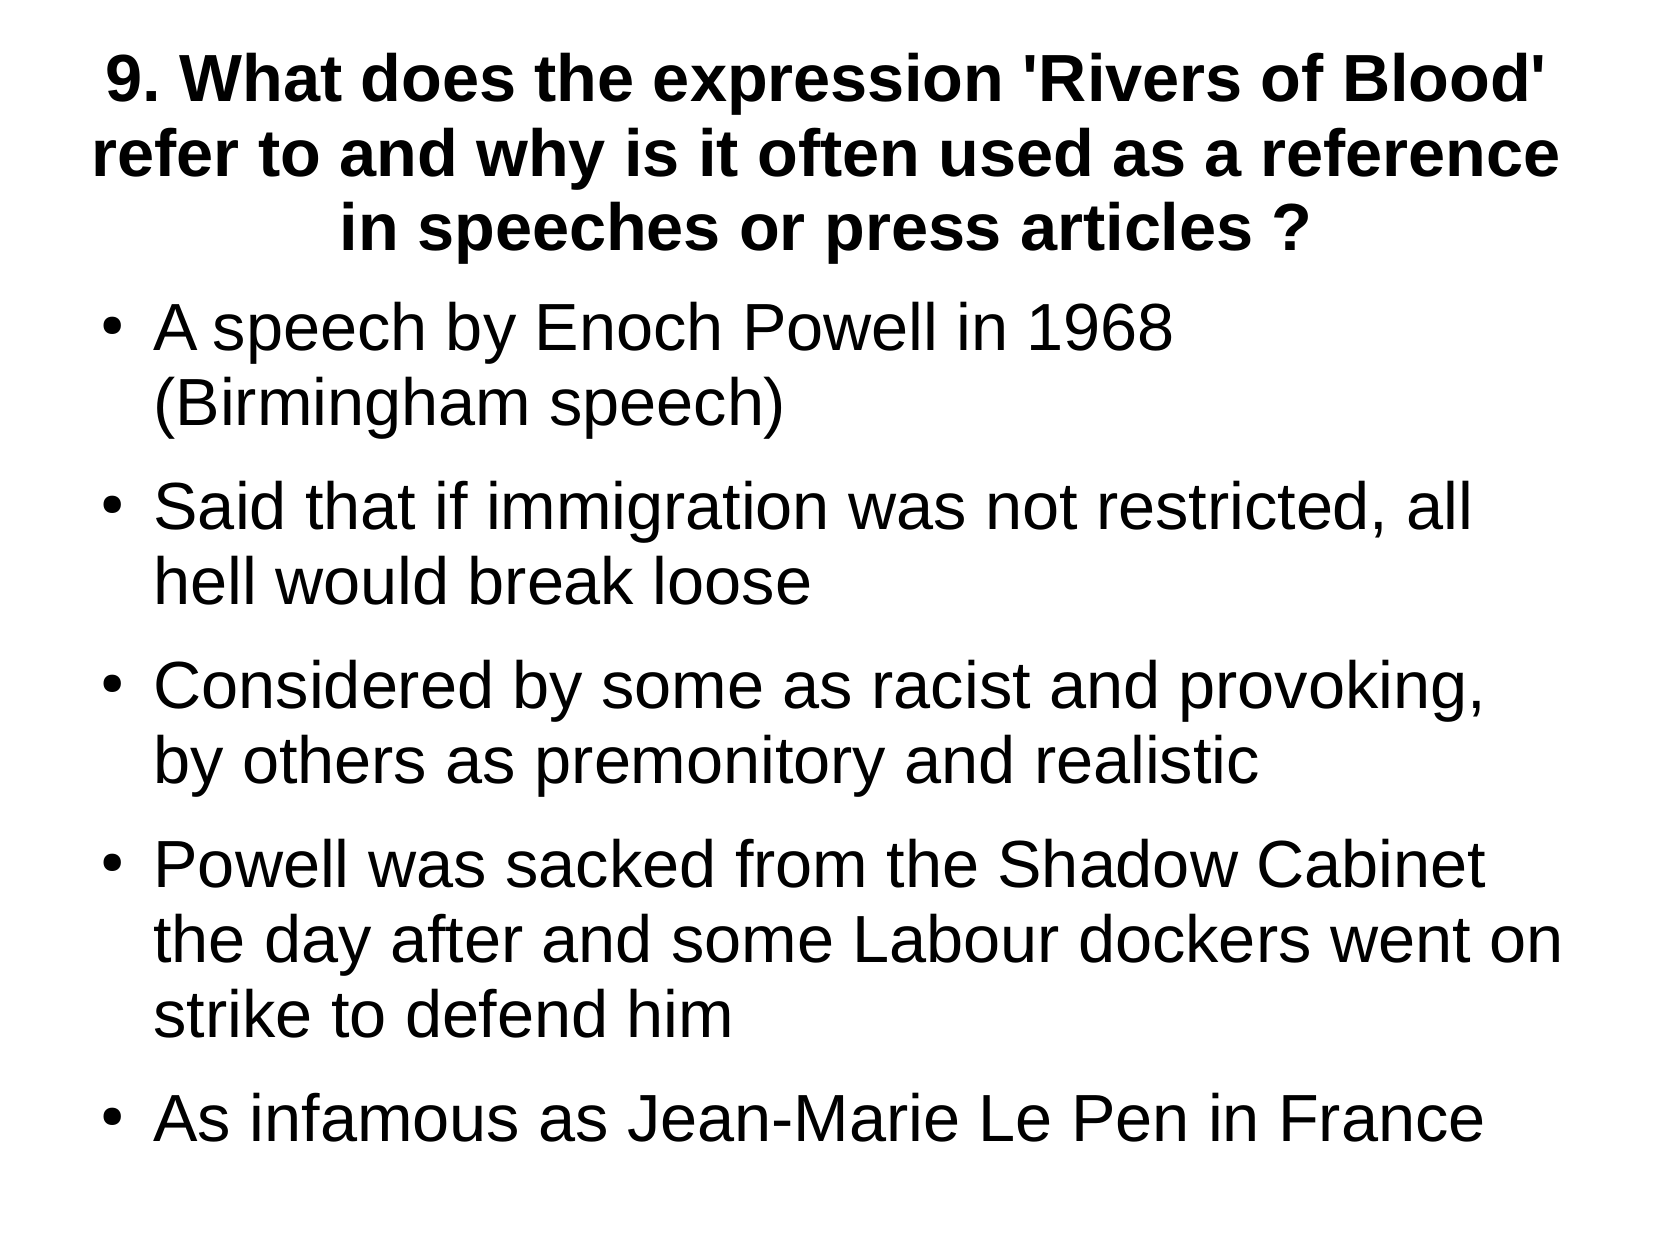

# 9. What does the expression 'Rivers of Blood' refer to and why is it often used as a reference in speeches or press articles ?
A speech by Enoch Powell in 1968 (Birmingham speech)
Said that if immigration was not restricted, all hell would break loose
Considered by some as racist and provoking, by others as premonitory and realistic
Powell was sacked from the Shadow Cabinet the day after and some Labour dockers went on strike to defend him
As infamous as Jean-Marie Le Pen in France